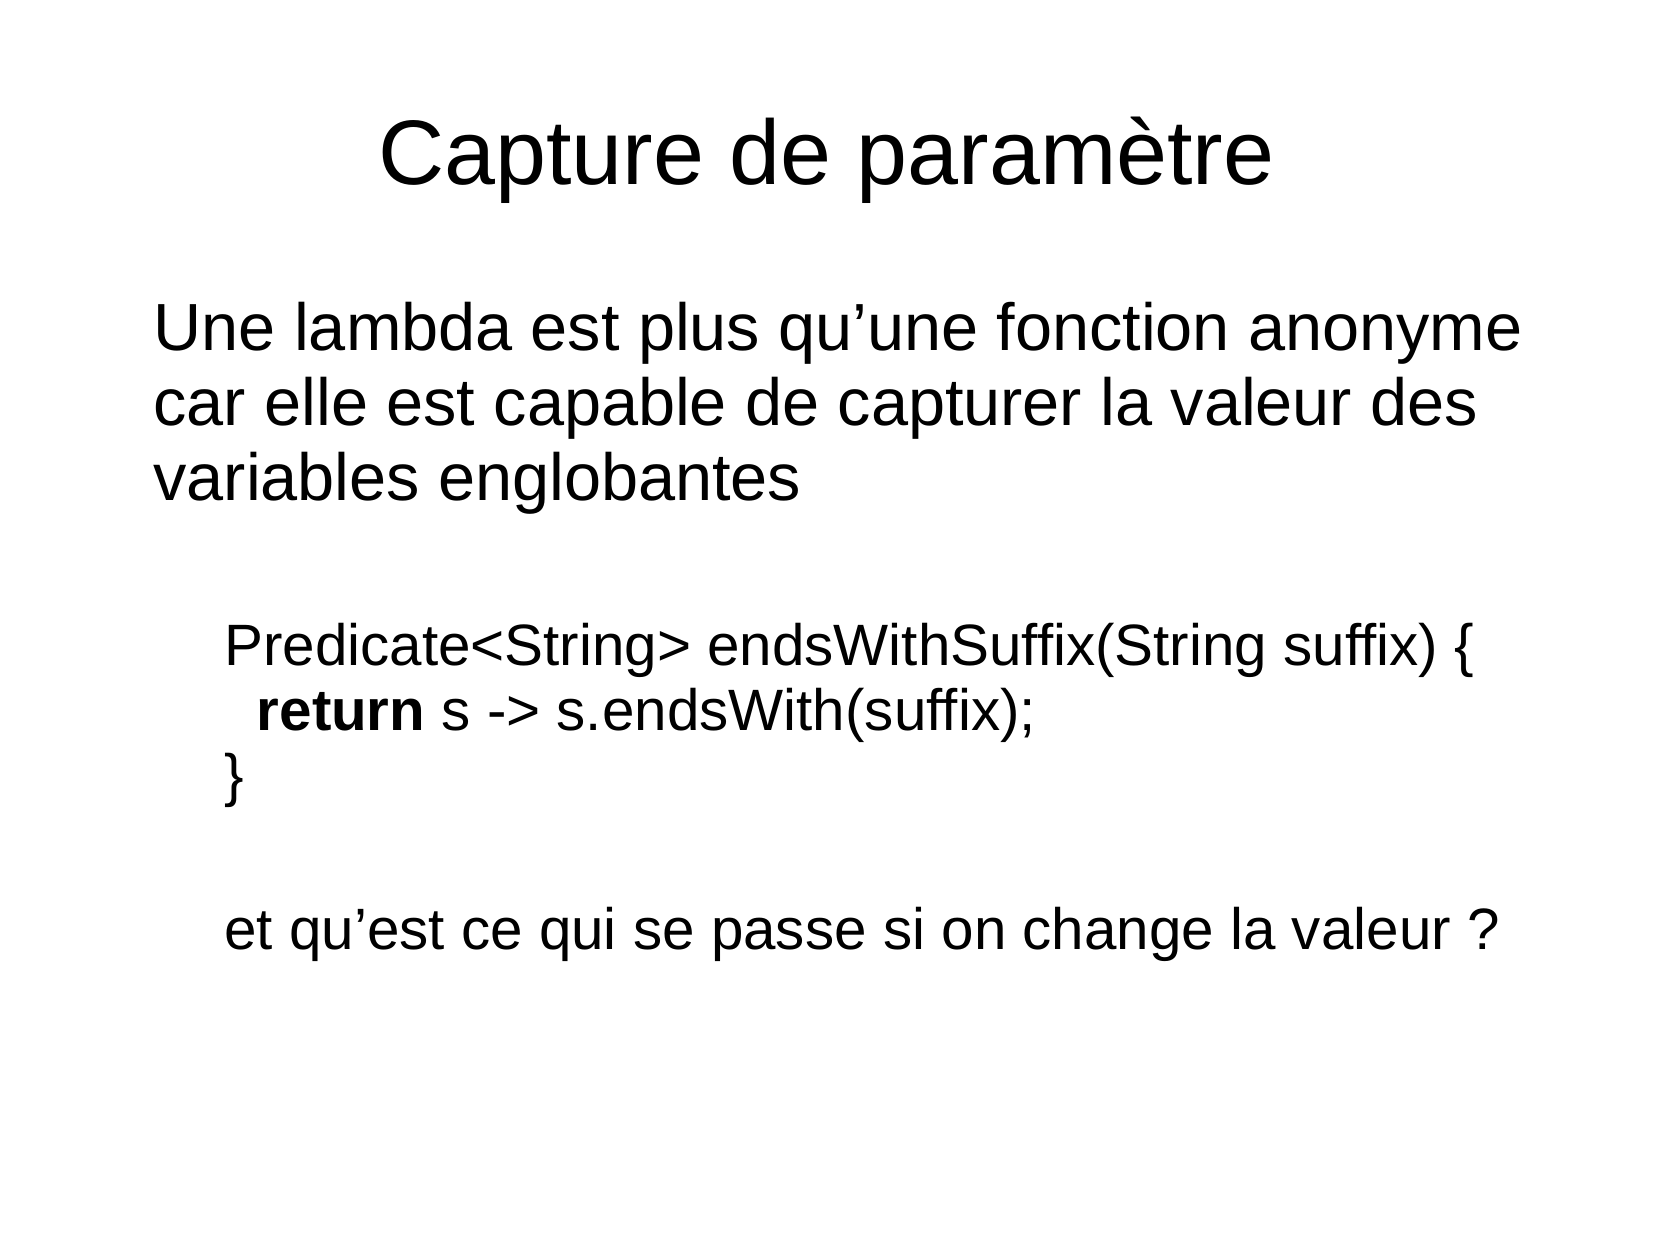

# Capture de paramètre
Une lambda est plus qu’une fonction anonyme car elle est capable de capturer la valeur des variables englobantes
Predicate<String> endsWithSuffix(String suffix) {
 return s -> s.endsWith(suffix);
}
et qu’est ce qui se passe si on change la valeur ?